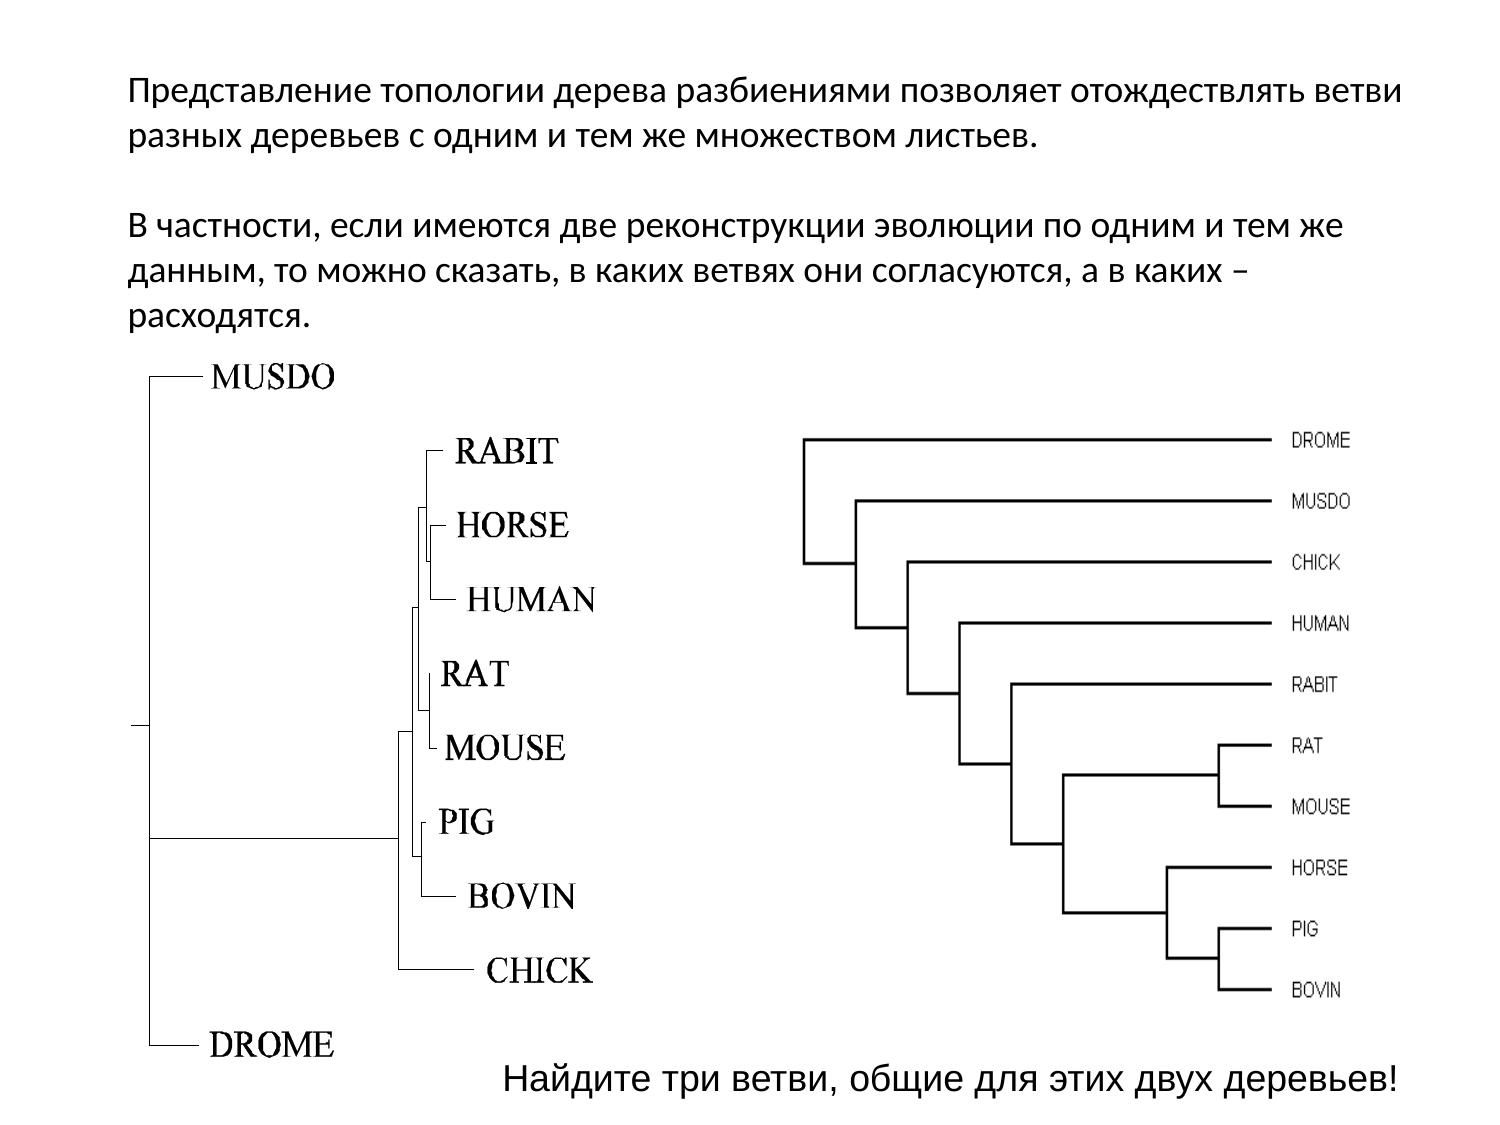

Представление топологии дерева разбиениями позволяет отождествлять ветви разных деревьев с одним и тем же множеством листьев.
В частности, если имеются две реконструкции эволюции по одним и тем же данным, то можно сказать, в каких ветвях они согласуются, а в каких – расходятся.
Найдите три ветви, общие для этих двух деревьев!